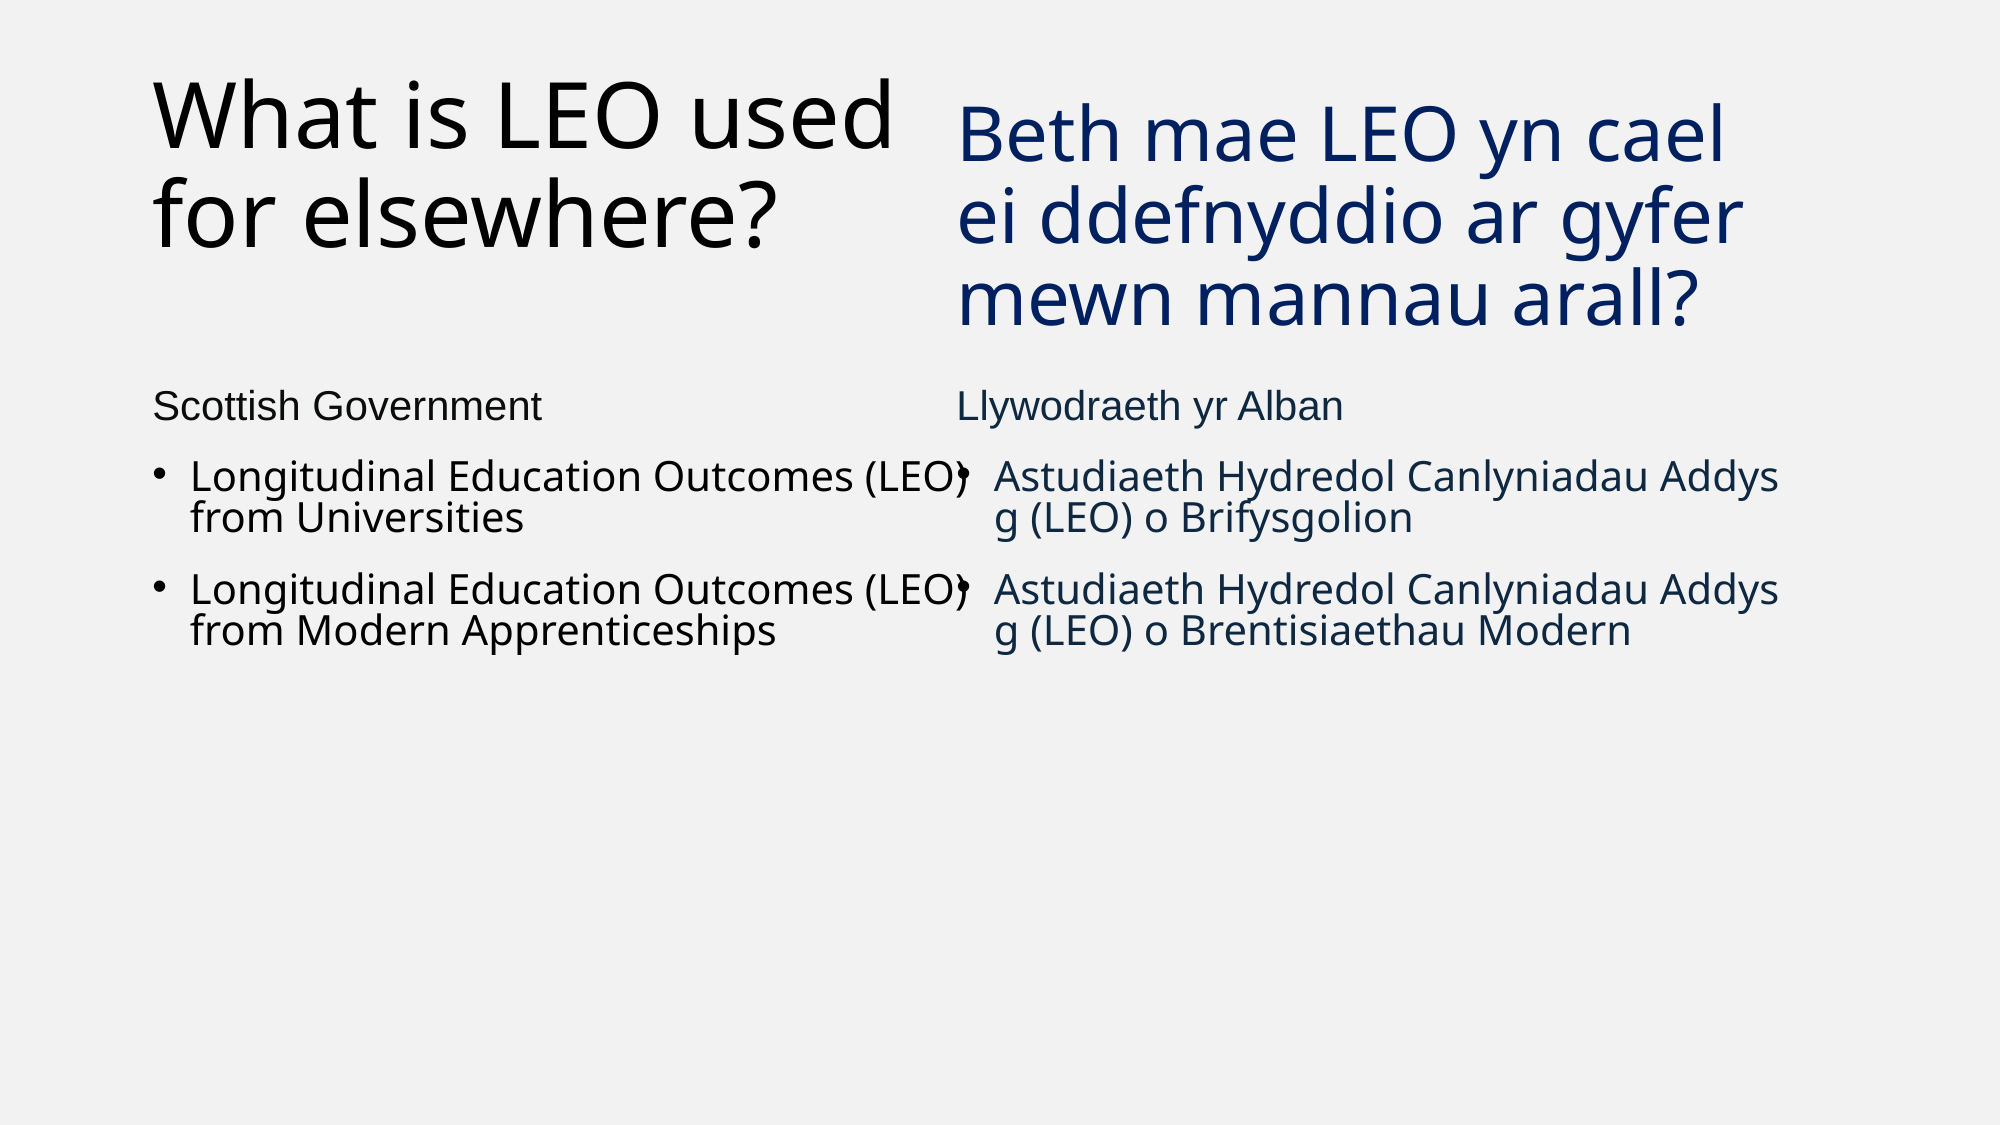

What is LEO used for elsewhere?
Beth mae LEO yn cael ei ddefnyddio ar gyfer mewn mannau arall?
# Scottish Government
Longitudinal Education Outcomes (LEO) from Universities
Longitudinal Education Outcomes (LEO) from Modern Apprenticeships
Llywodraeth yr Alban
Astudiaeth Hydredol Canlyniadau Addysg (LEO) o Brifysgolion
Astudiaeth Hydredol Canlyniadau Addysg (LEO) o Brentisiaethau Modern